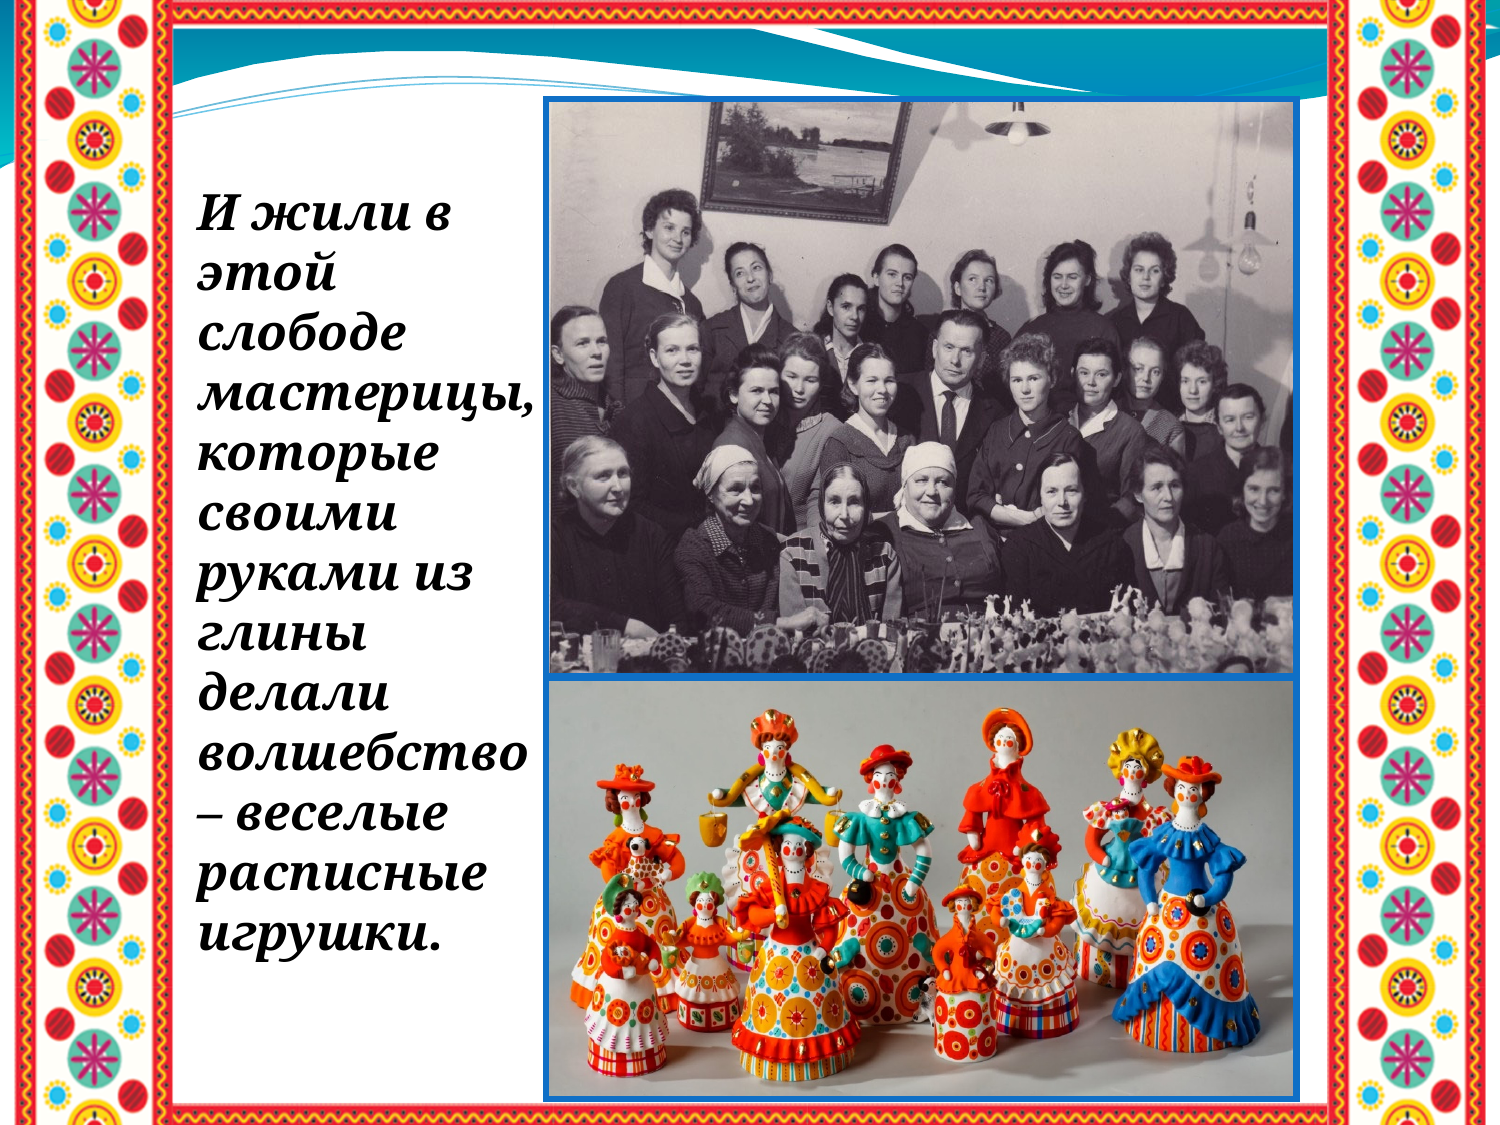

И жили в этой слободе мастерицы, которые своими руками из глины делали волшебство – веселые расписные игрушки.